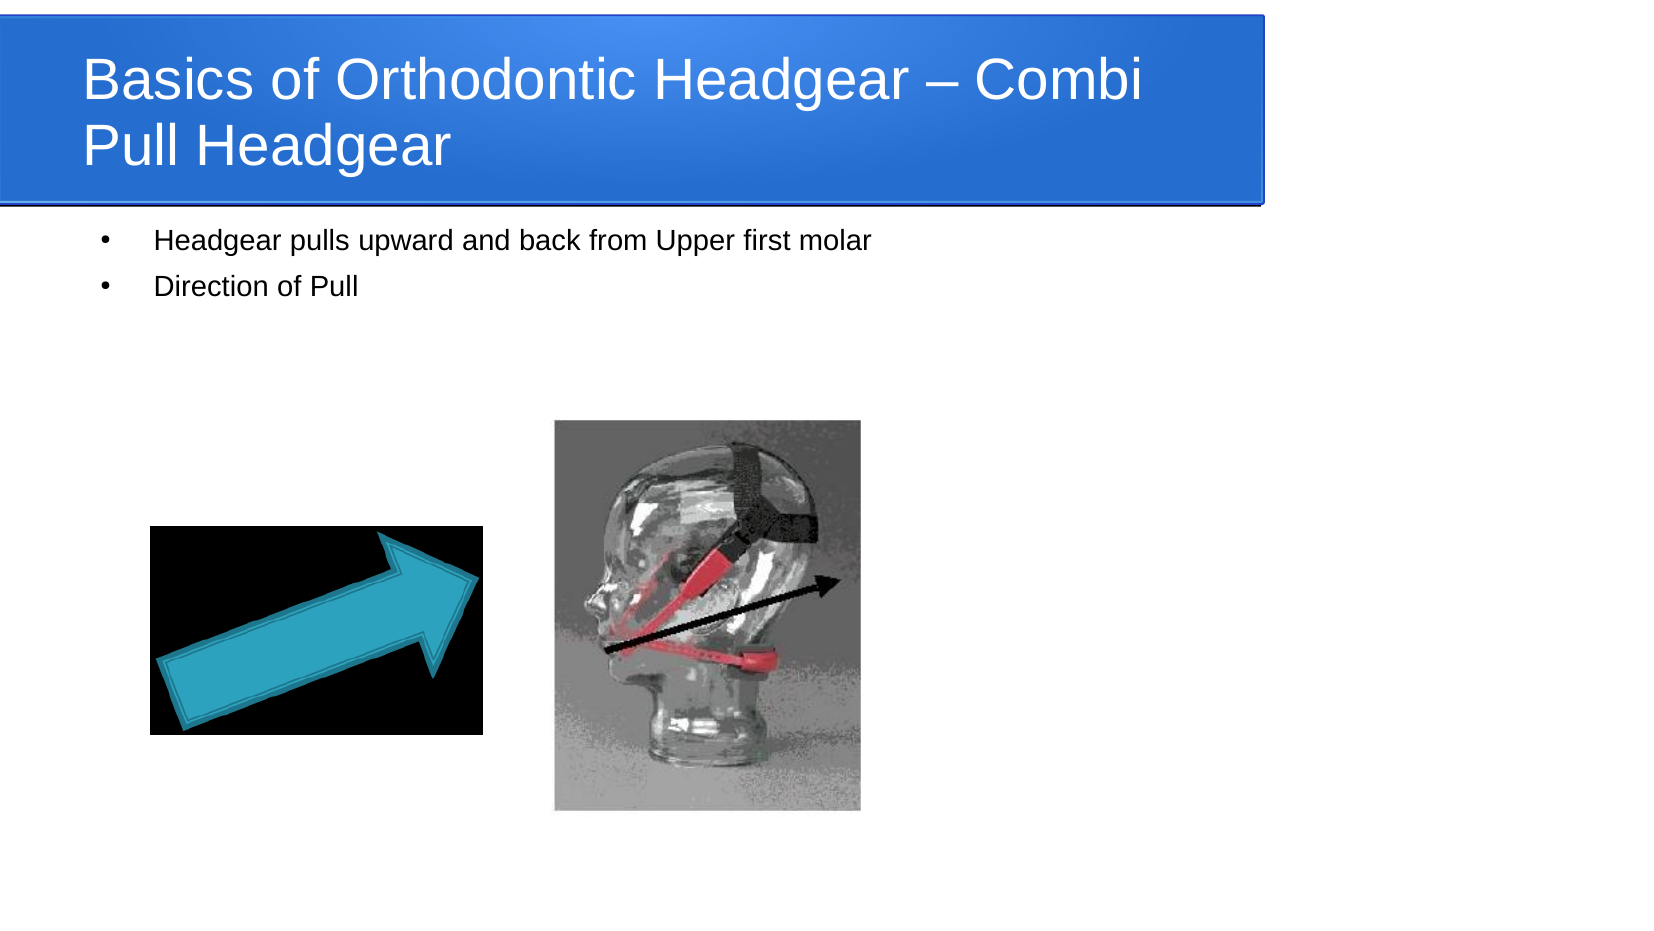

# Basics of Orthodontic Headgear – Combi Pull Headgear
Headgear pulls upward and back from Upper first molar
Direction of Pull